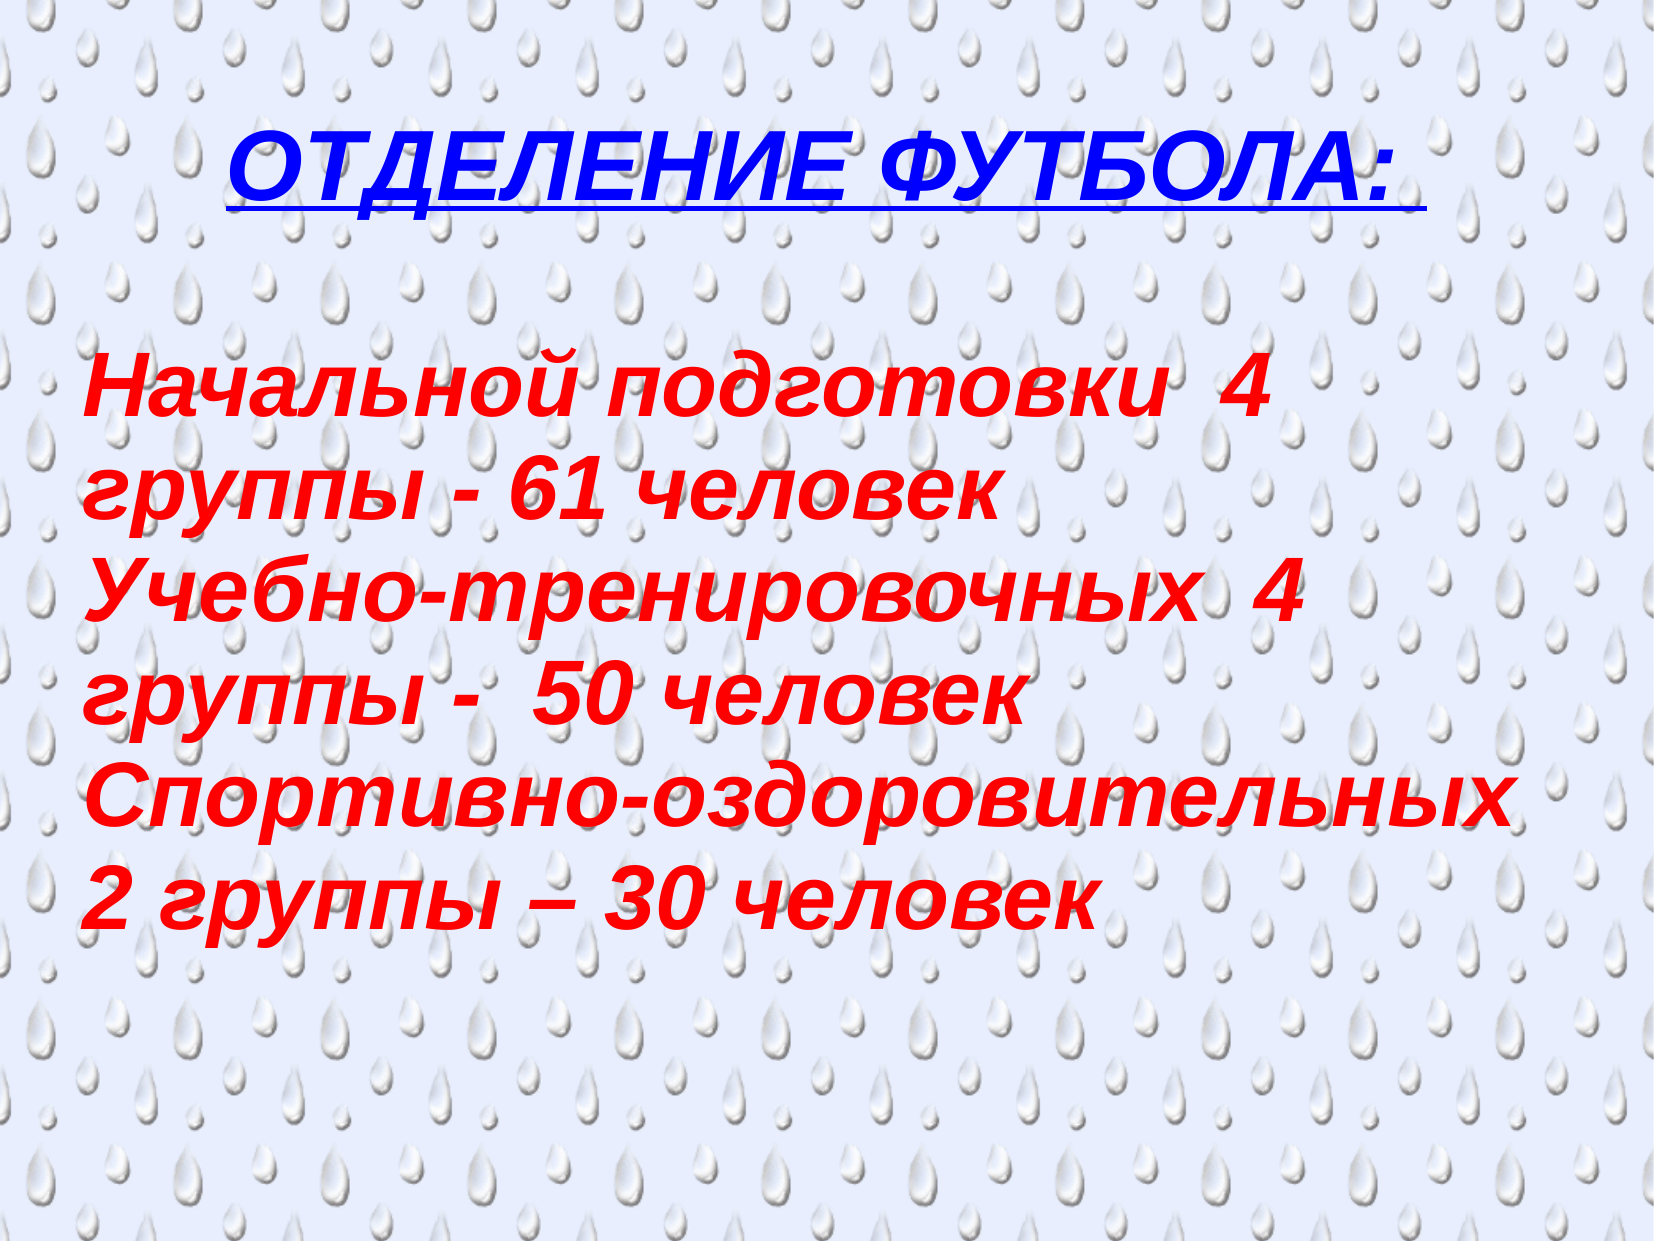

# ОТДЕЛЕНИЕ ФУТБОЛА:
Начальной подготовки 4 группы - 61 человек
Учебно-тренировочных 4 группы - 50 человек
Спортивно-оздоровительных 2 группы – 30 человек